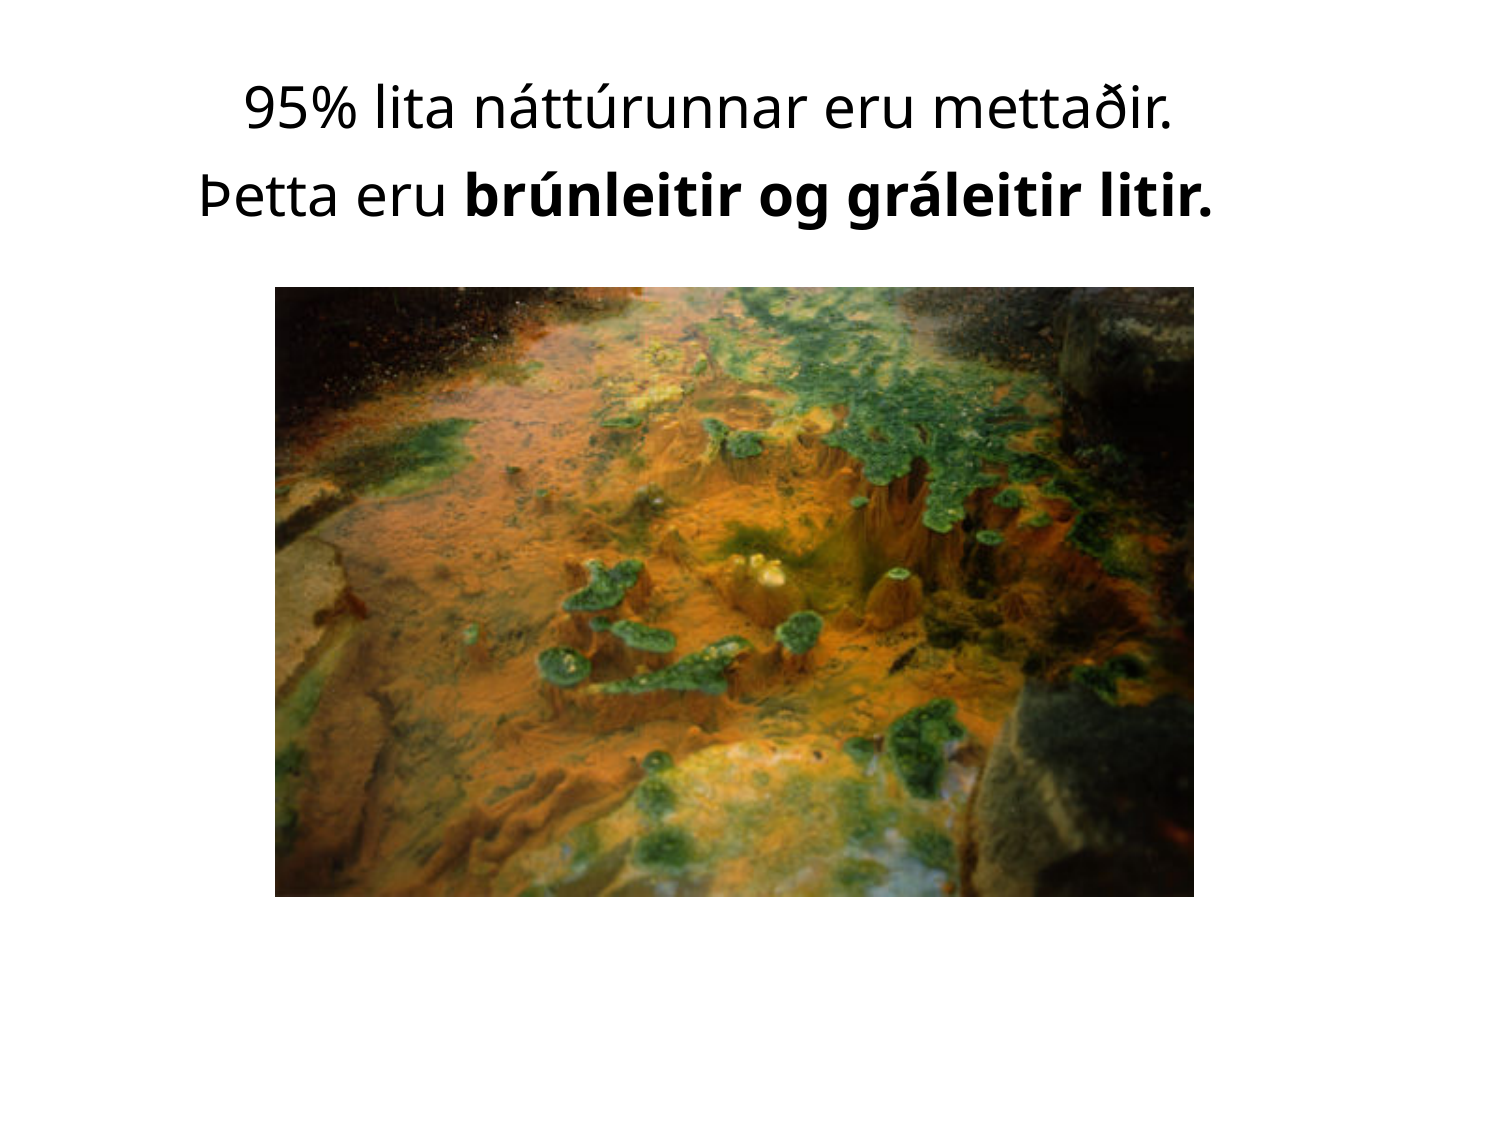

95% lita náttúrunnar eru mettaðir.
 Þetta eru brúnleitir og gráleitir litir.